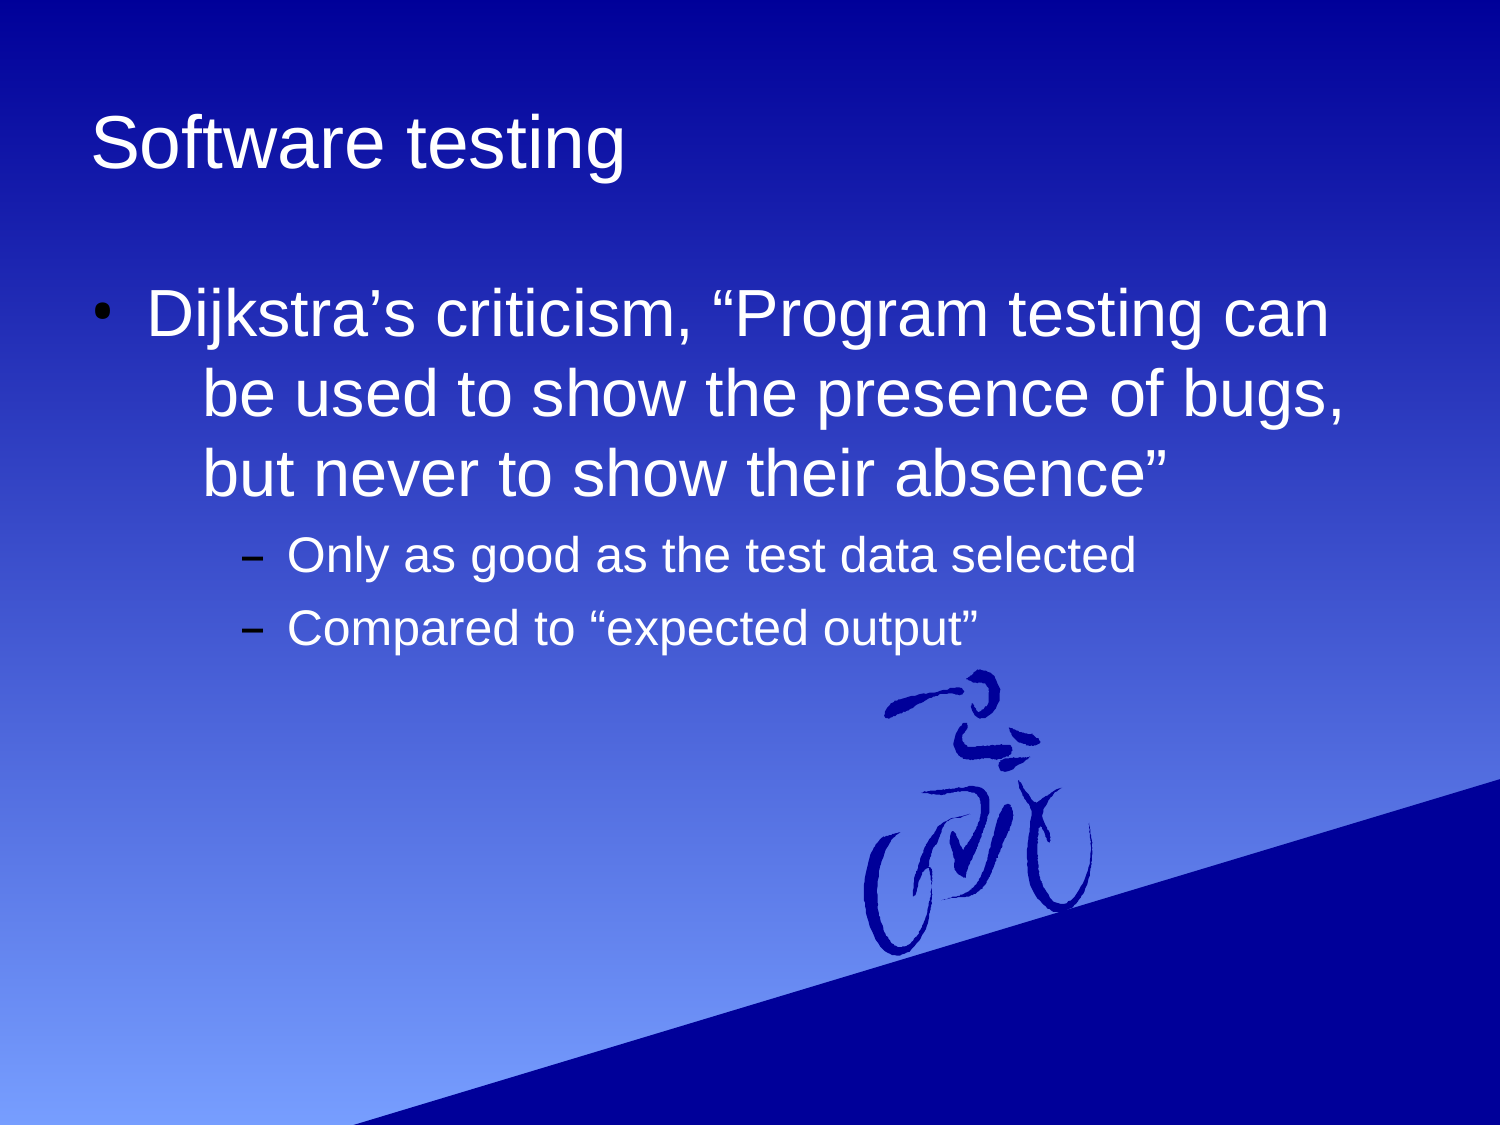

# Software testing
Dijkstra’s criticism, “Program testing can be used to show the presence of bugs, but never to show their absence”
Only as good as the test data selected
Compared to “expected output”